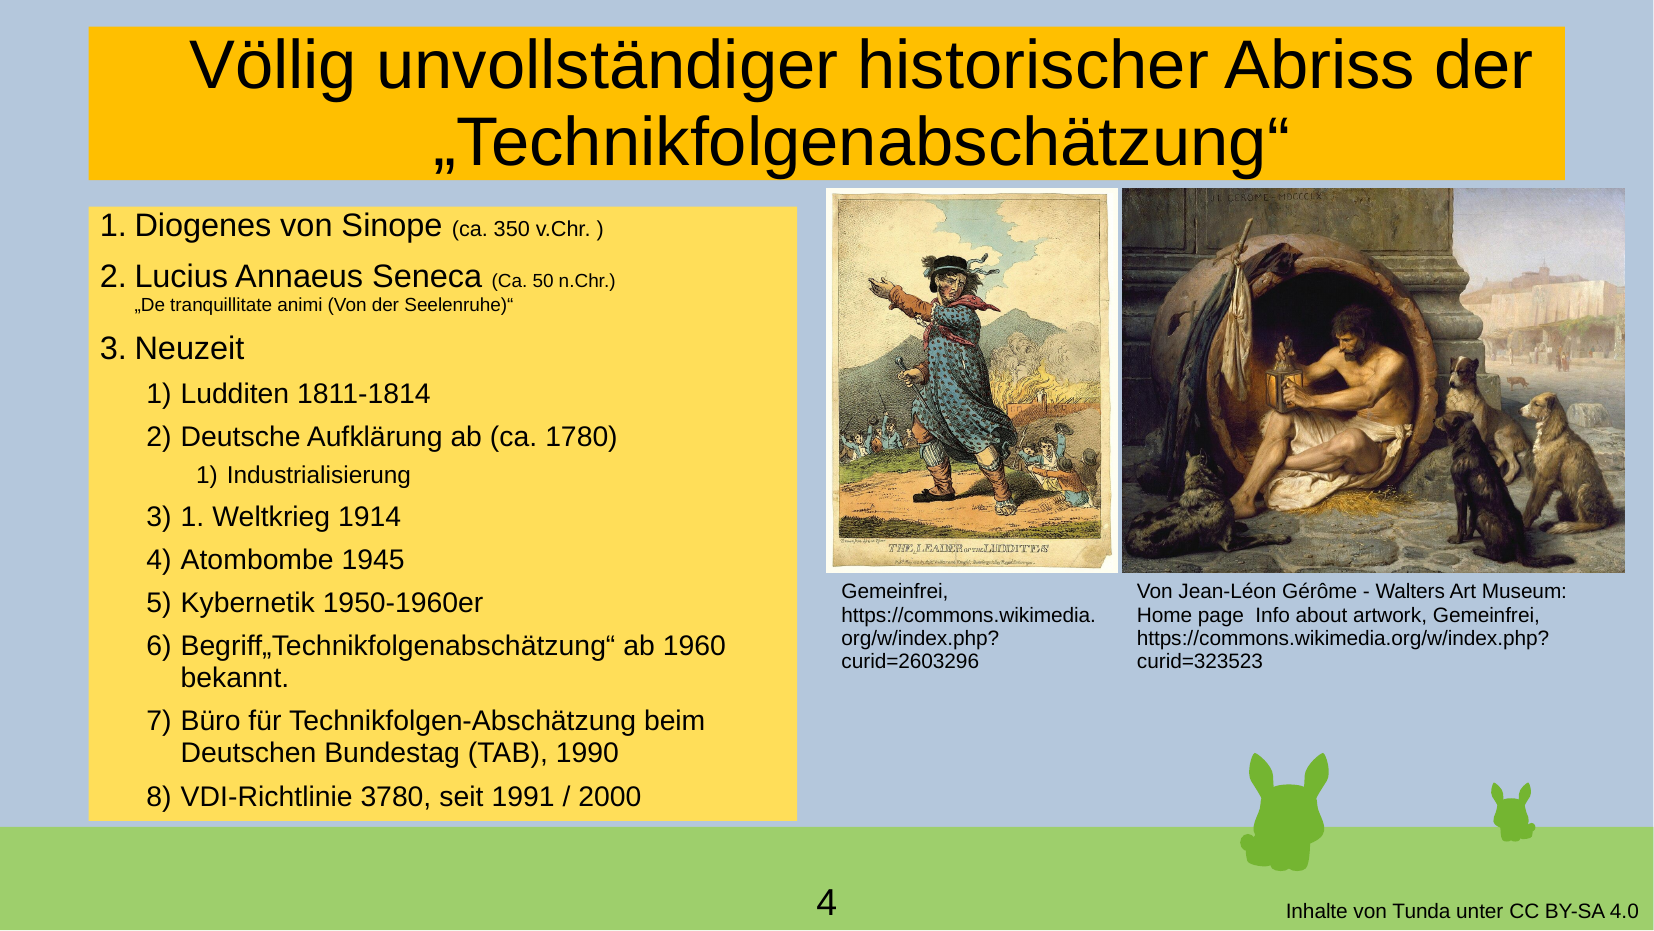

# Völlig unvollständiger historischer Abriss der „Technikfolgenabschätzung“
Diogenes von Sinope (ca. 350 v.Chr. )
Lucius Annaeus Seneca (Ca. 50 n.Chr.)
„De tranquillitate animi (Von der Seelenruhe)“
Neuzeit
Ludditen 1811-1814
Deutsche Aufklärung ab (ca. 1780)
Industrialisierung
1. Weltkrieg 1914
Atombombe 1945
Kybernetik 1950-1960er
Begriff„Technikfolgenabschätzung“ ab 1960 bekannt.
Büro für Technikfolgen-Abschätzung beim Deutschen Bundestag (TAB), 1990
VDI-Richtlinie 3780, seit 1991 / 2000
Gemeinfrei, https://commons.wikimedia.org/w/index.php?curid=2603296
Von Jean-Léon Gérôme - Walters Art Museum: Home page  Info about artwork, Gemeinfrei, https://commons.wikimedia.org/w/index.php?curid=323523
Inhalte von Tunda unter CC BY-SA 4.0